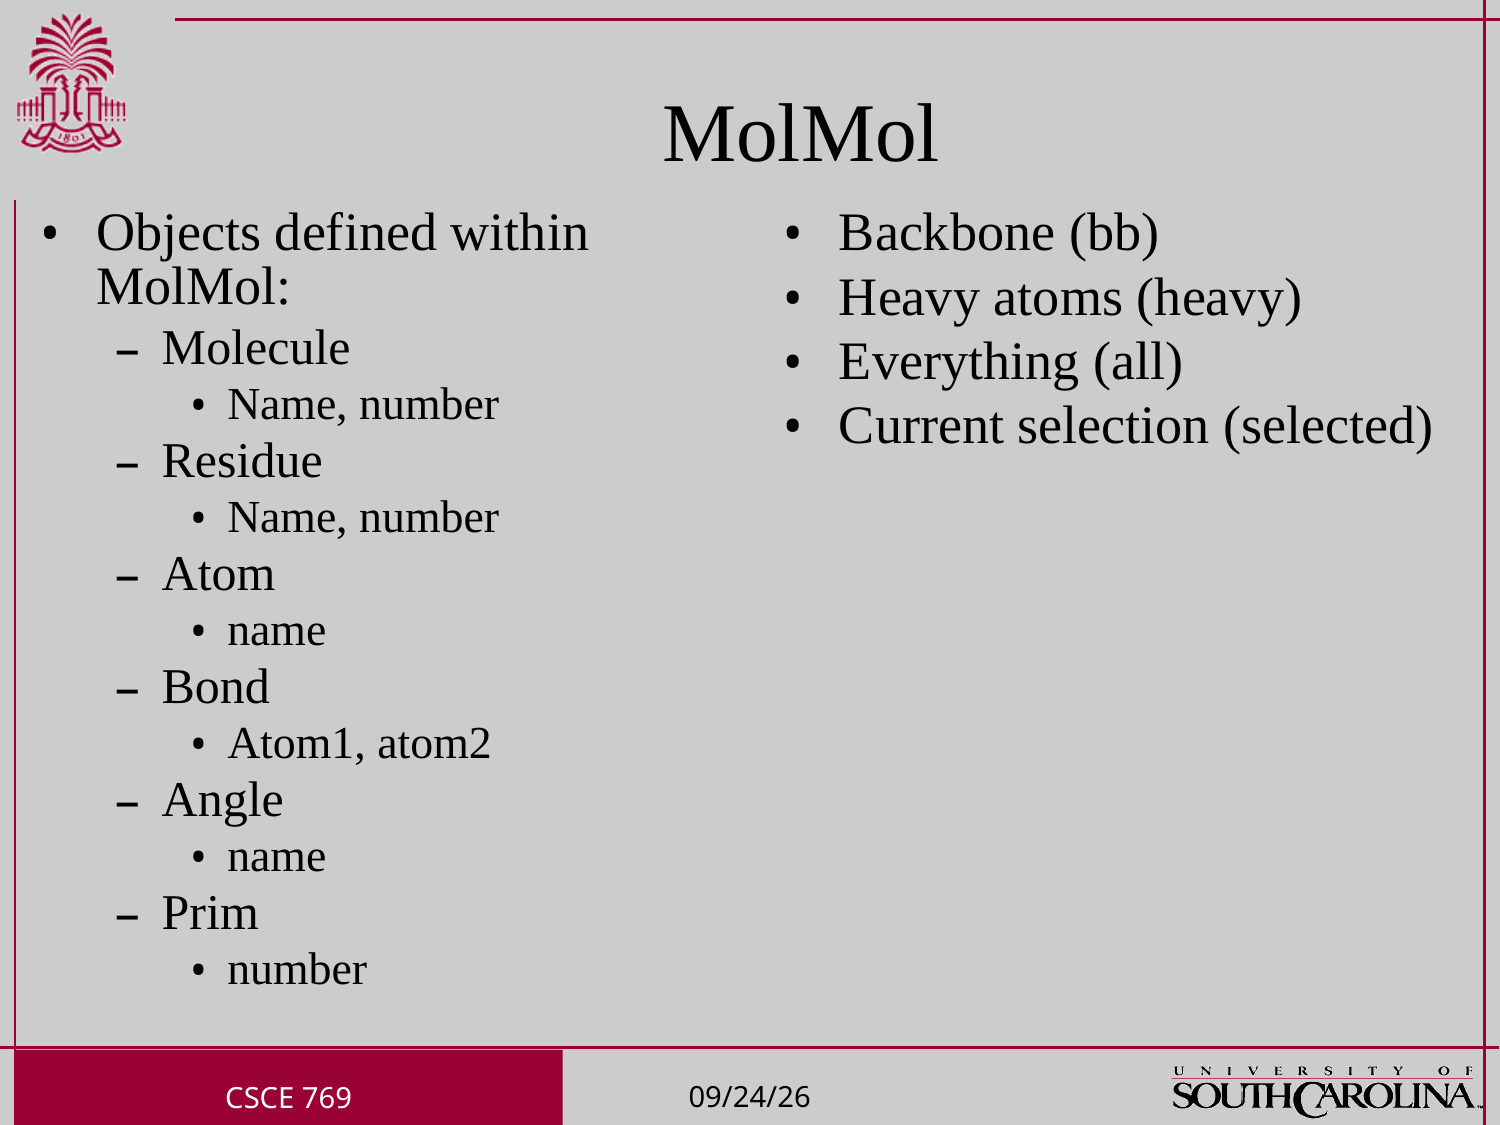

# MolMol
Objects defined within MolMol:
Molecule
Name, number
Residue
Name, number
Atom
name
Bond
Atom1, atom2
Angle
name
Prim
number
Backbone (bb)
Heavy atoms (heavy)
Everything (all)
Current selection (selected)